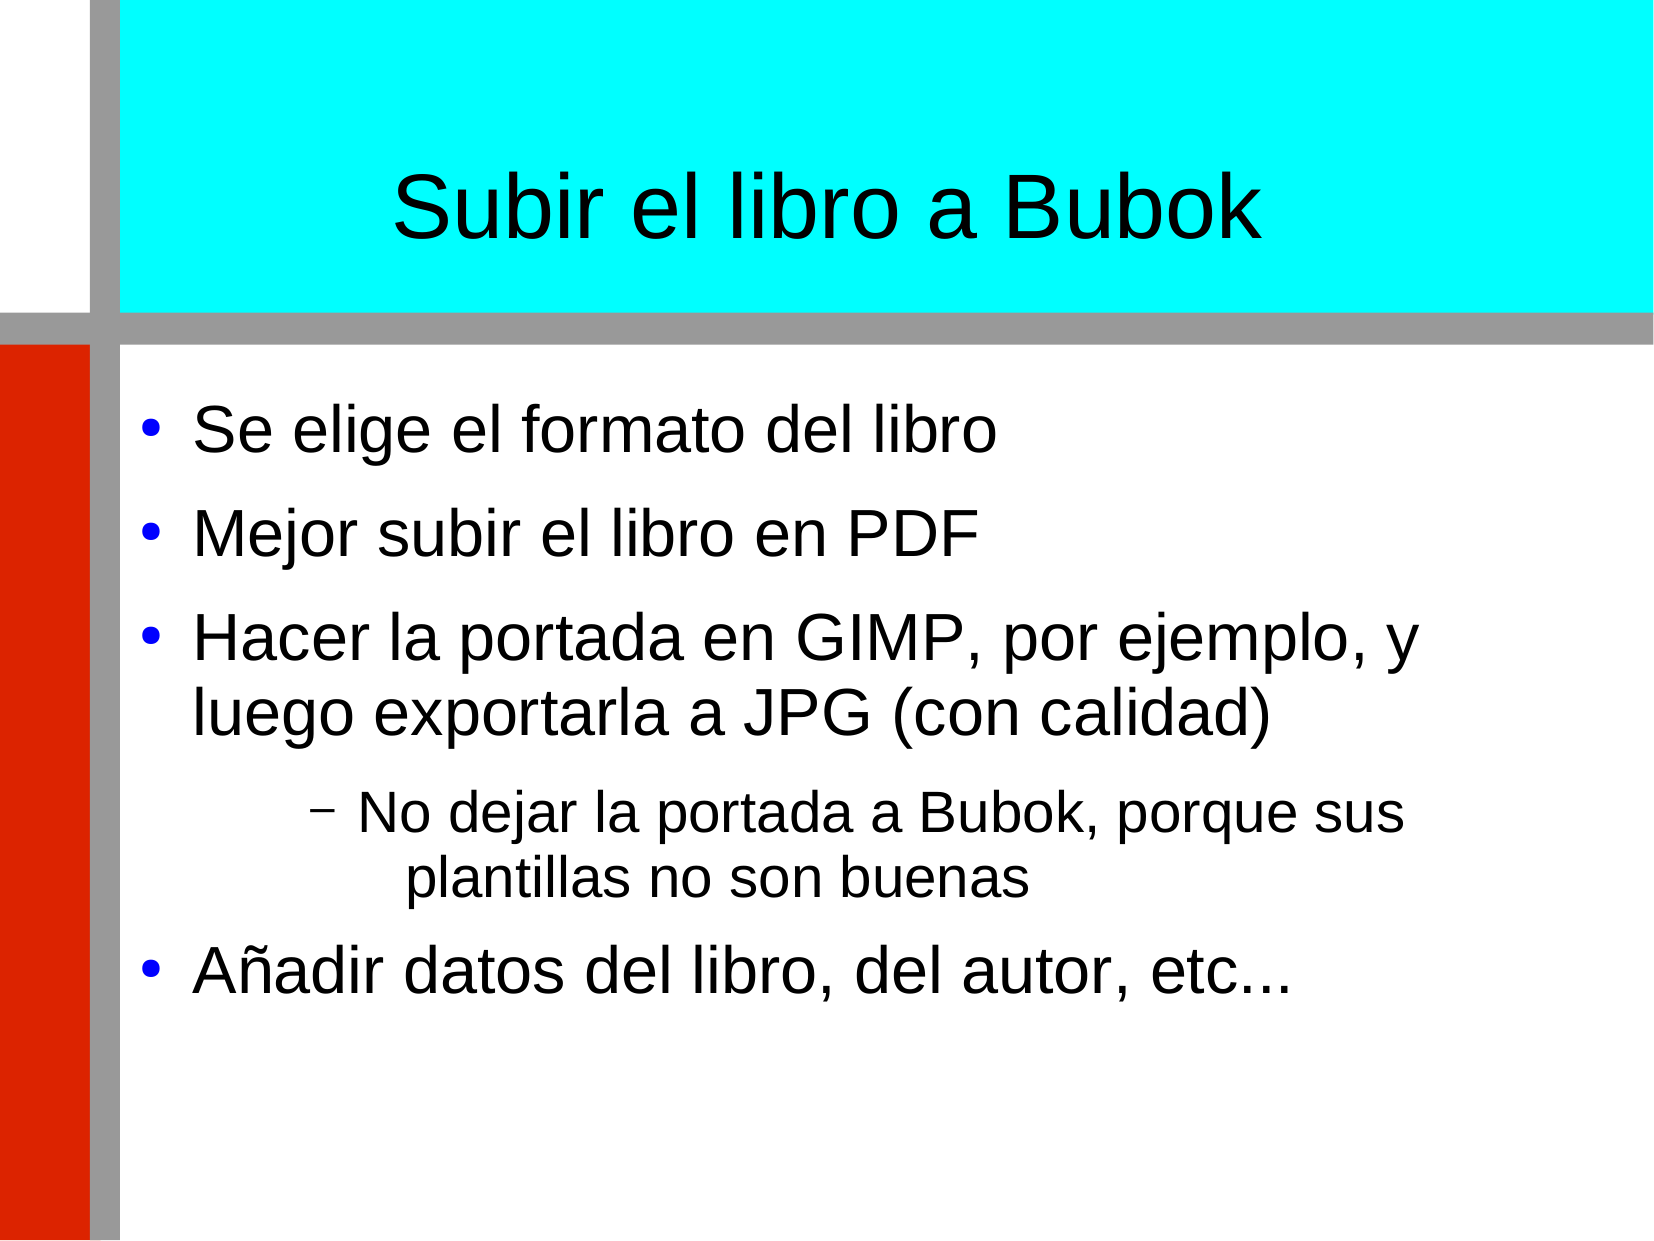

# Subir el libro a Bubok
Se elige el formato del libro
Mejor subir el libro en PDF
Hacer la portada en GIMP, por ejemplo, y luego exportarla a JPG (con calidad)
No dejar la portada a Bubok, porque sus plantillas no son buenas
Añadir datos del libro, del autor, etc...